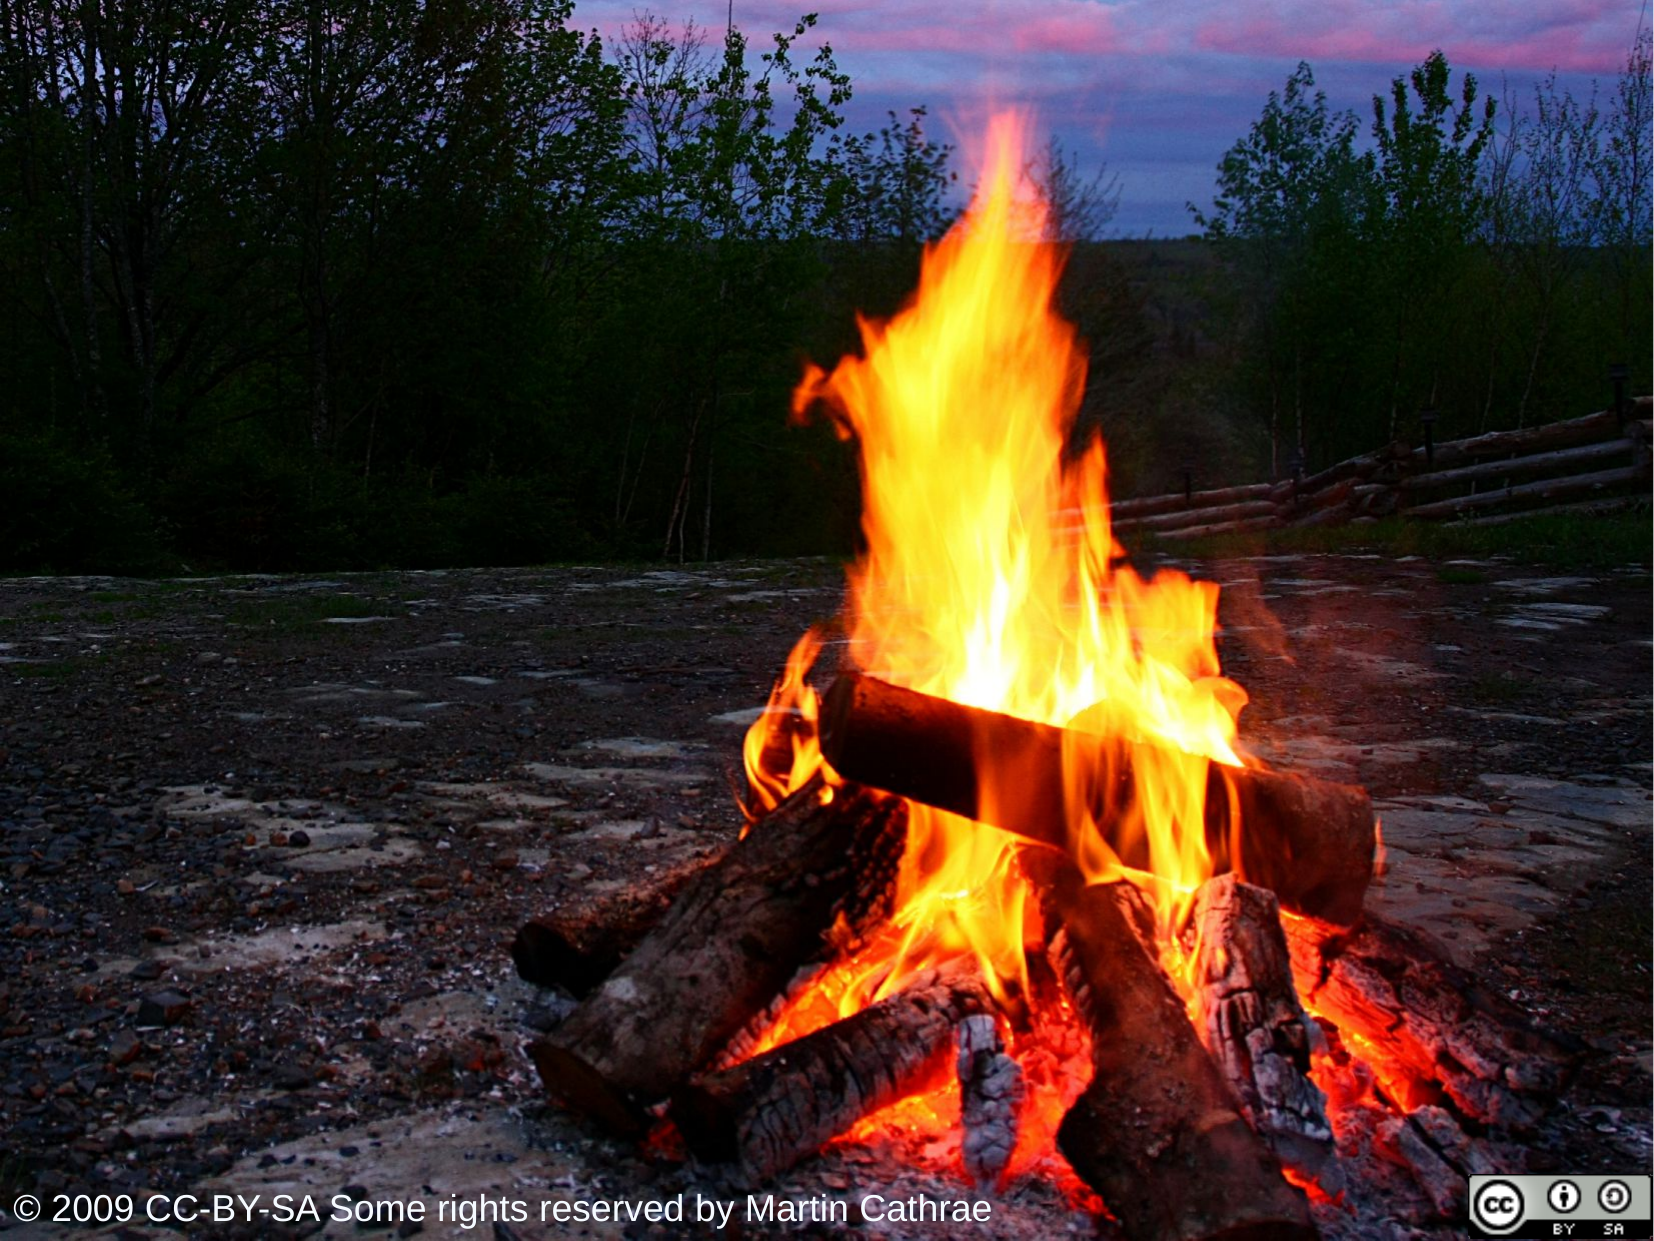

© 2009 CC-BY-SA Some rights reserved by Martin Cathrae